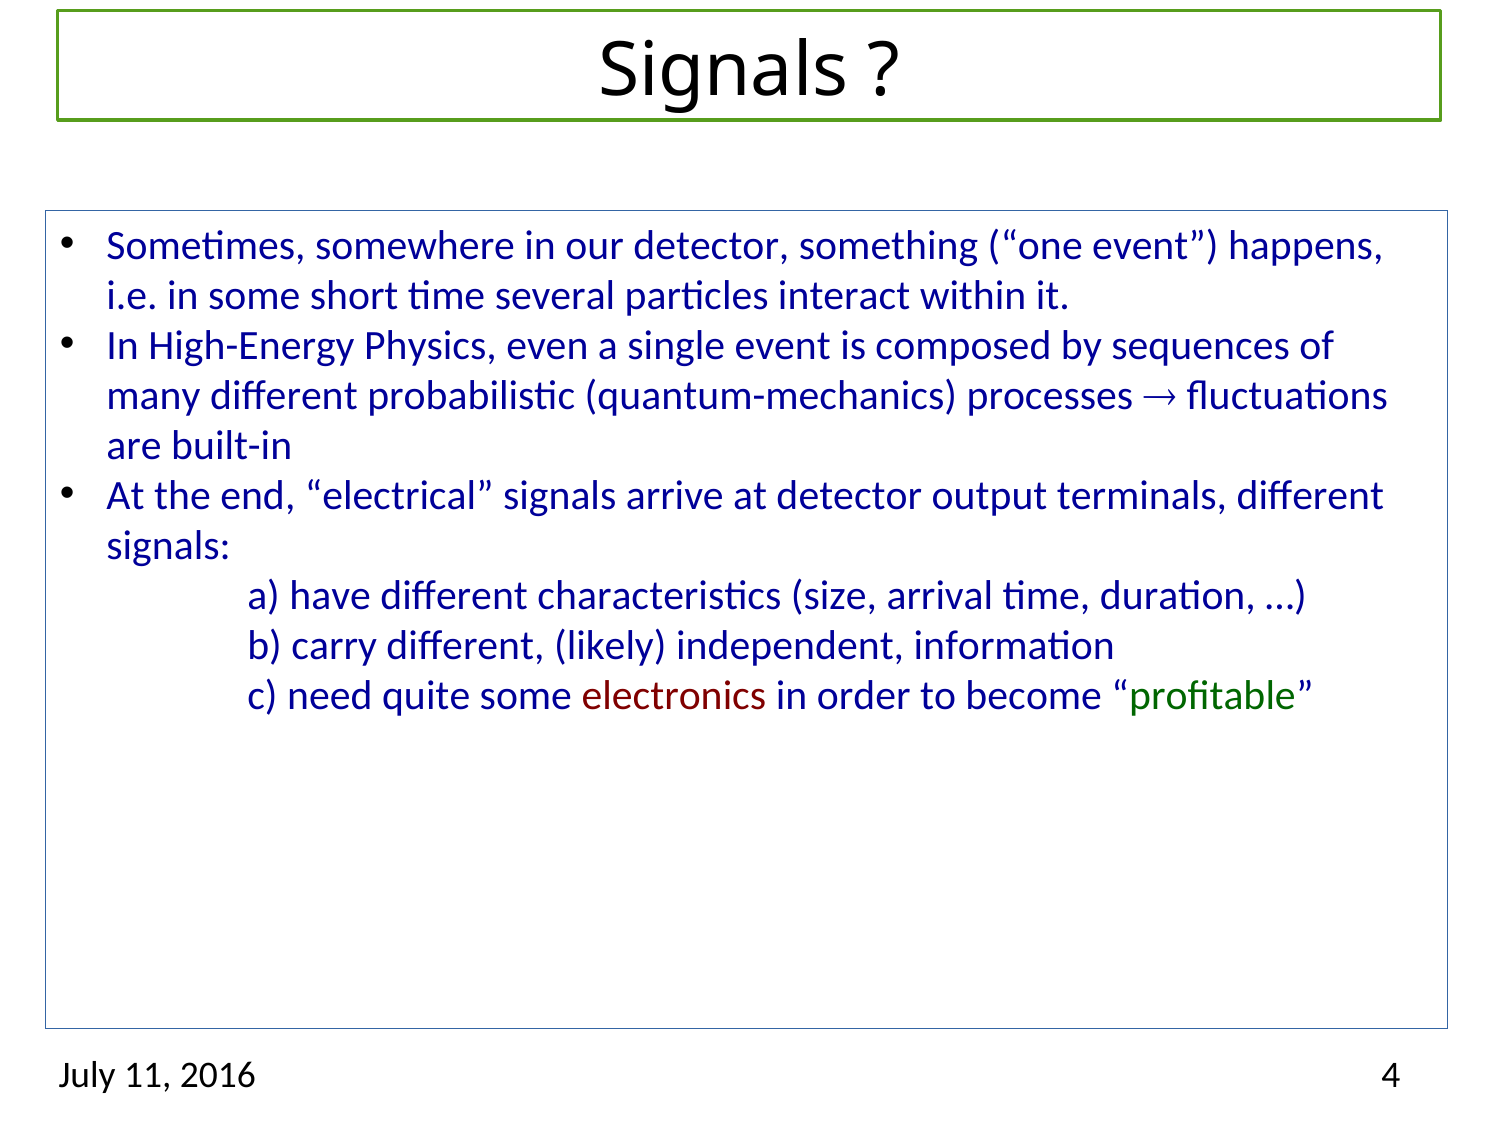

# Signals ?
Sometimes, somewhere in our detector, something (“one event”) happens, i.e. in some short time several particles interact within it.
In High-Energy Physics, even a single event is composed by sequences of many different probabilistic (quantum-mechanics) processes  fluctuations are built-in
At the end, “electrical” signals arrive at detector output terminals, different signals:
a) have different characteristics (size, arrival time, duration, …)
b) carry different, (likely) independent, information
c) need quite some electronics in order to become “profitable”
4